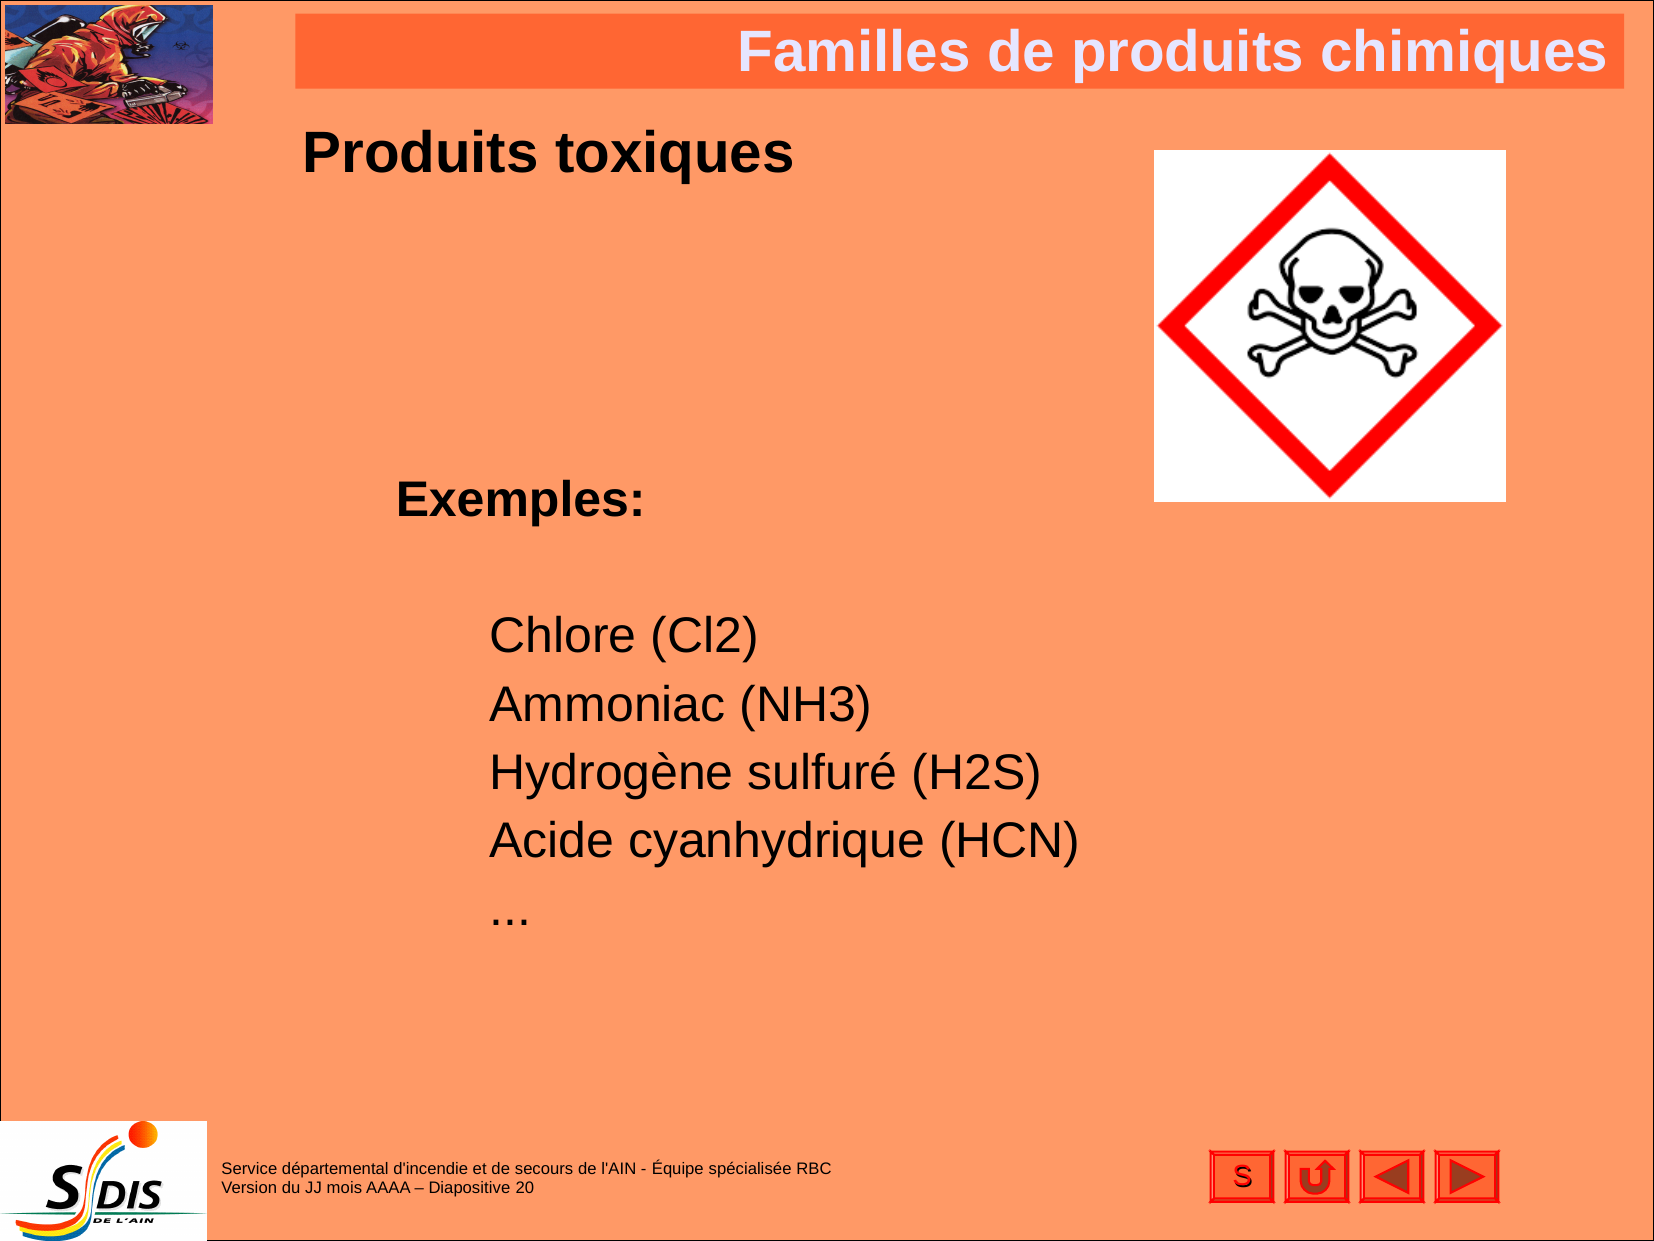

Familles de produits chimiques
Produits toxiques
	Exemples:
		Chlore (Cl2)
		Ammoniac (NH3)
		Hydrogène sulfuré (H2S)
		Acide cyanhydrique (HCN)
		...